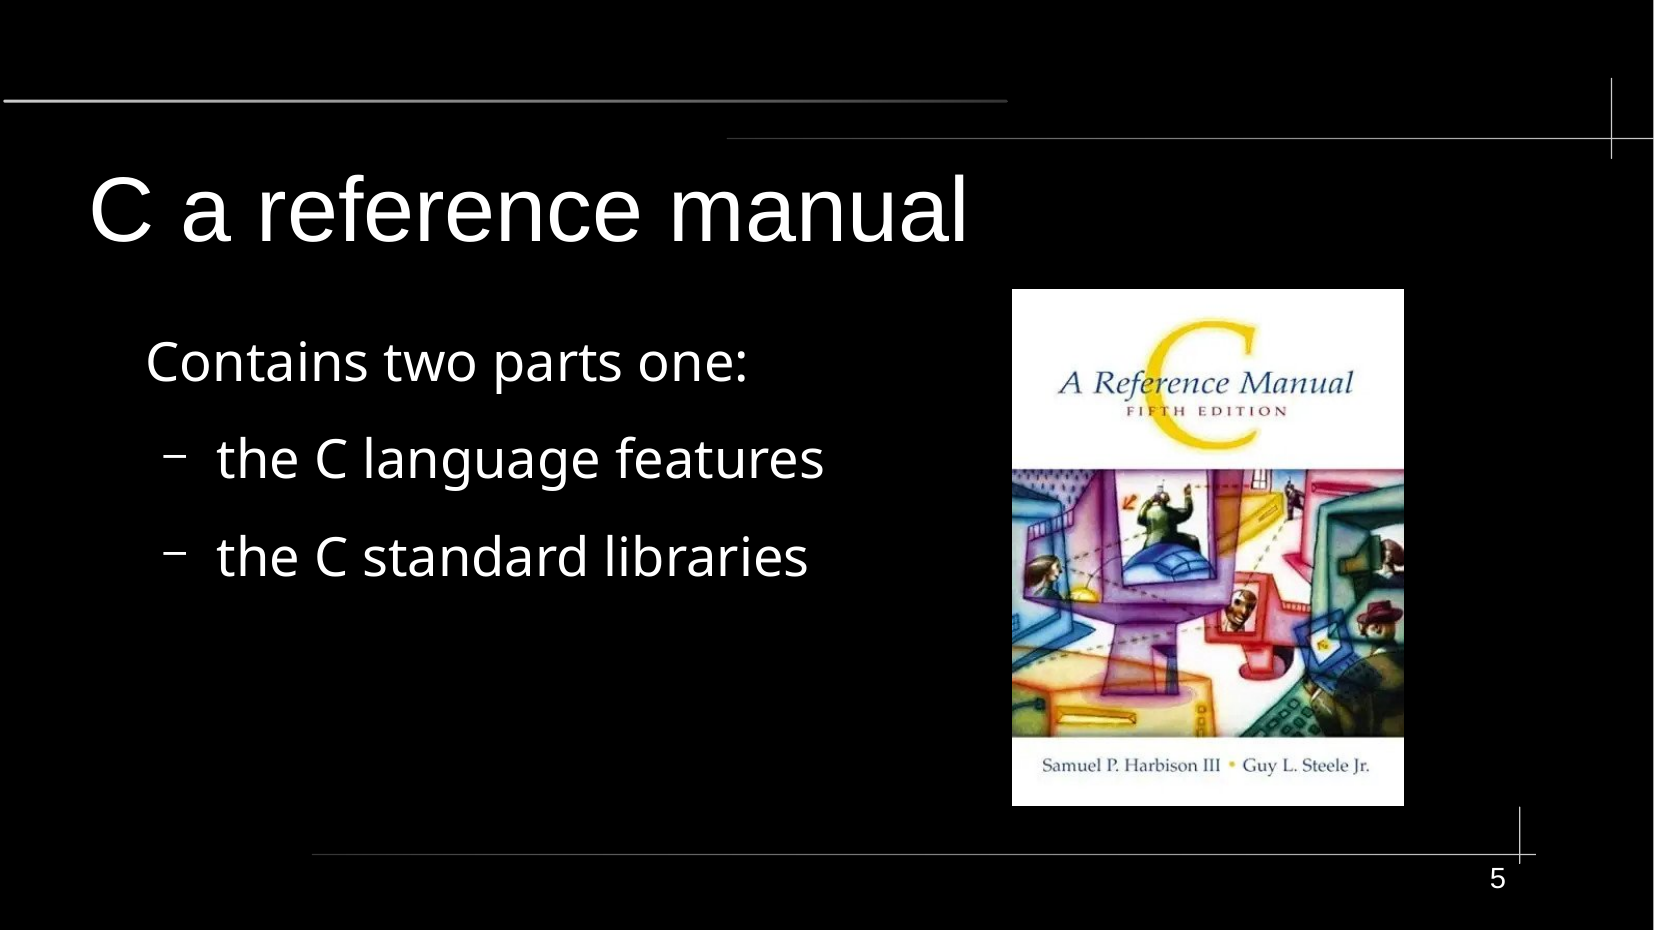

# C a reference manual
Contains two parts one:
the C language features
the C standard libraries
5